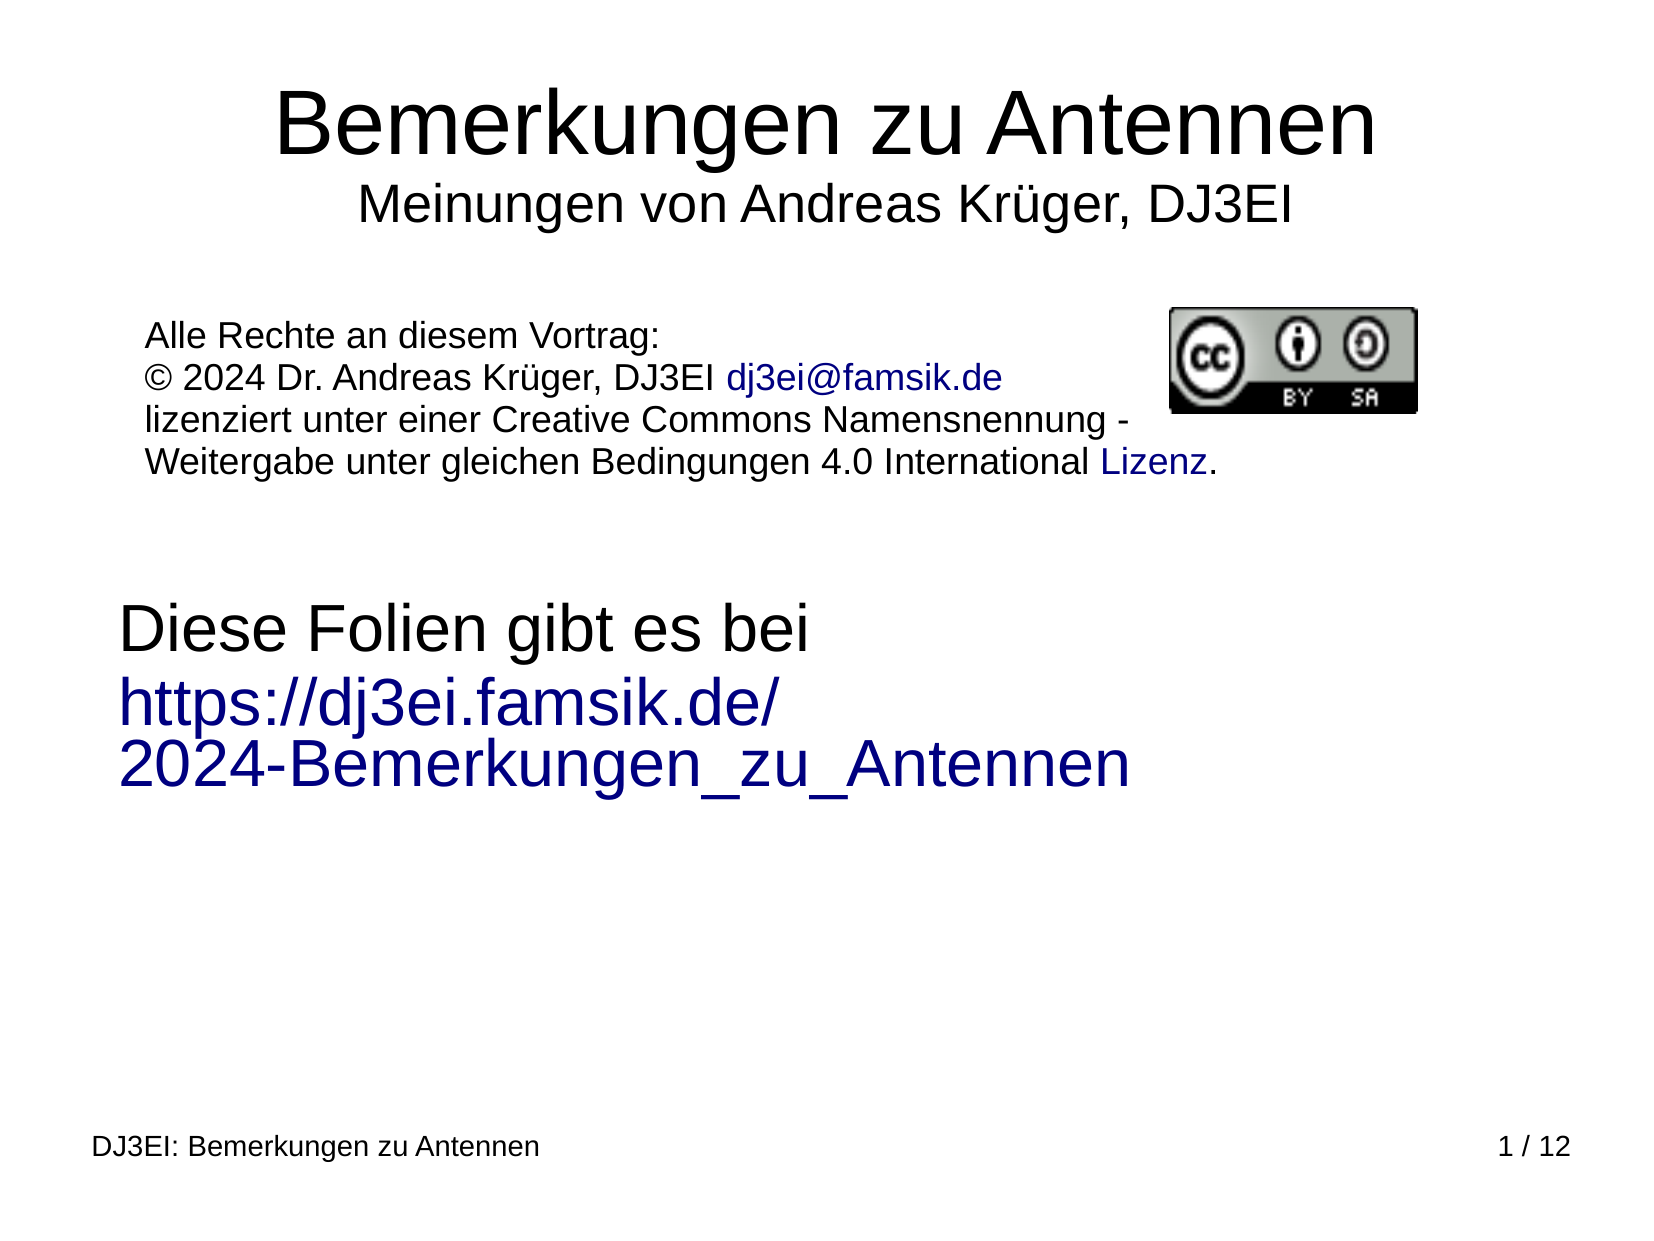

# Bemerkungen zu Antennen Meinungen von Andreas Krüger, DJ3EI
Alle Rechte an diesem Vortrag:
© 2024 Dr. Andreas Krüger, DJ3EI dj3ei@famsik.de
lizenziert unter einer Creative Commons Namensnennung -
Weitergabe unter gleichen Bedingungen 4.0 International Lizenz.
Diese Folien gibt es bei
https://dj3ei.famsik.de/ 2024-Bemerkungen_zu_Antennen